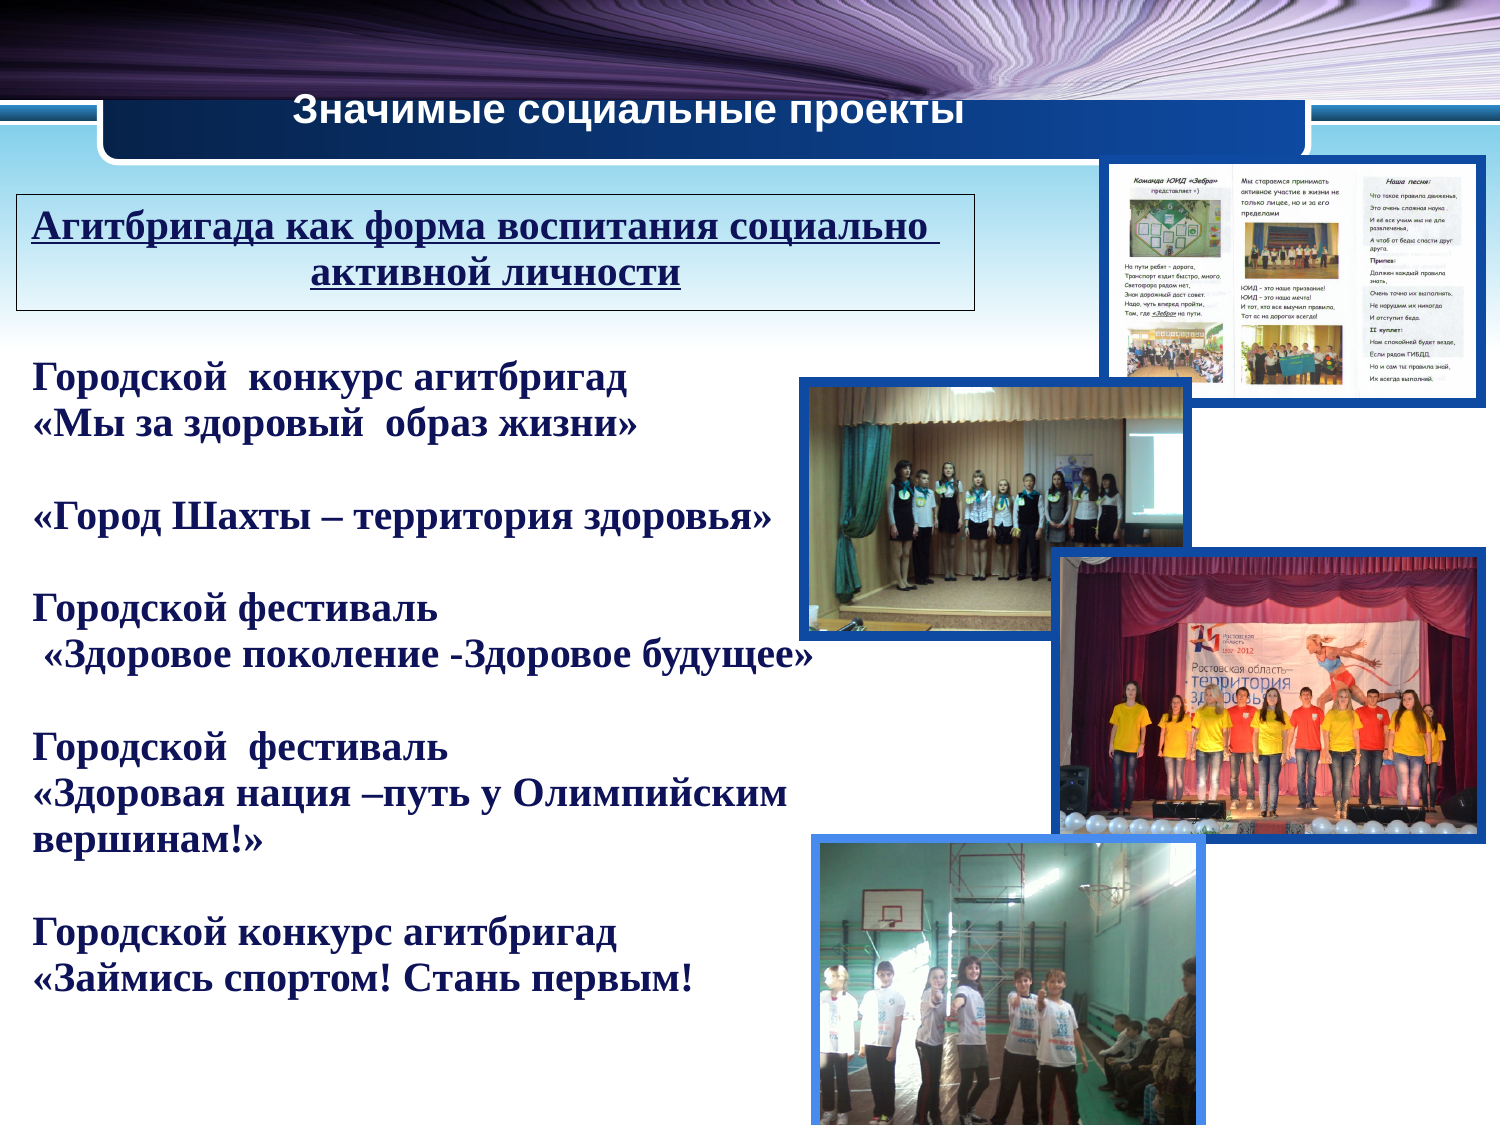

Значимые социальные проекты
Агитбригада как форма воспитания социально
активной личности
Городской конкурс агитбригад
«Мы за здоровый образ жизни»
«Город Шахты – территория здоровья»
Городской фестиваль
 «Здоровое поколение -Здоровое будущее»
Городской фестиваль
«Здоровая нация –путь у Олимпийским
вершинам!»
Городской конкурс агитбригад
«Займись спортом! Стань первым!